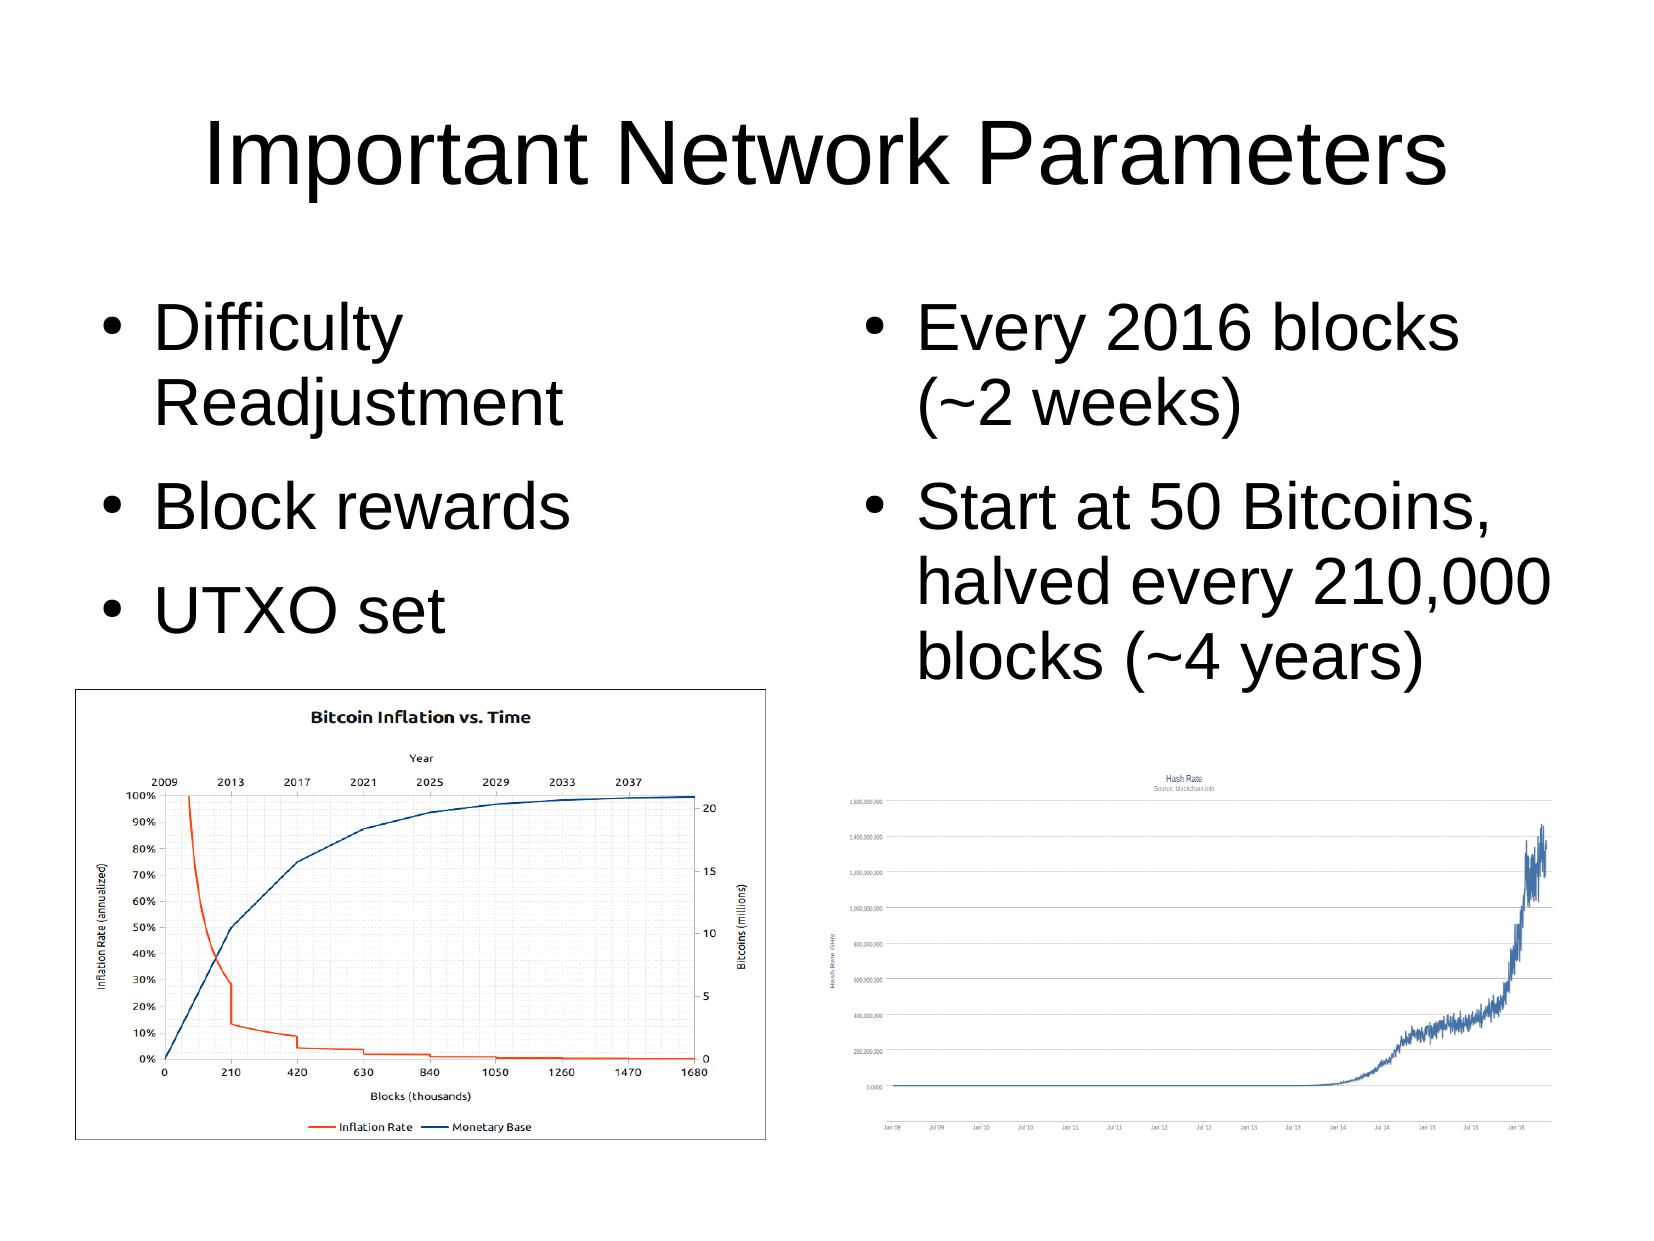

# Important Network Parameters
Difficulty Readjustment
Block rewards
UTXO set
Every 2016 blocks (~2 weeks)
Start at 50 Bitcoins, halved every 210,000 blocks (~4 years)